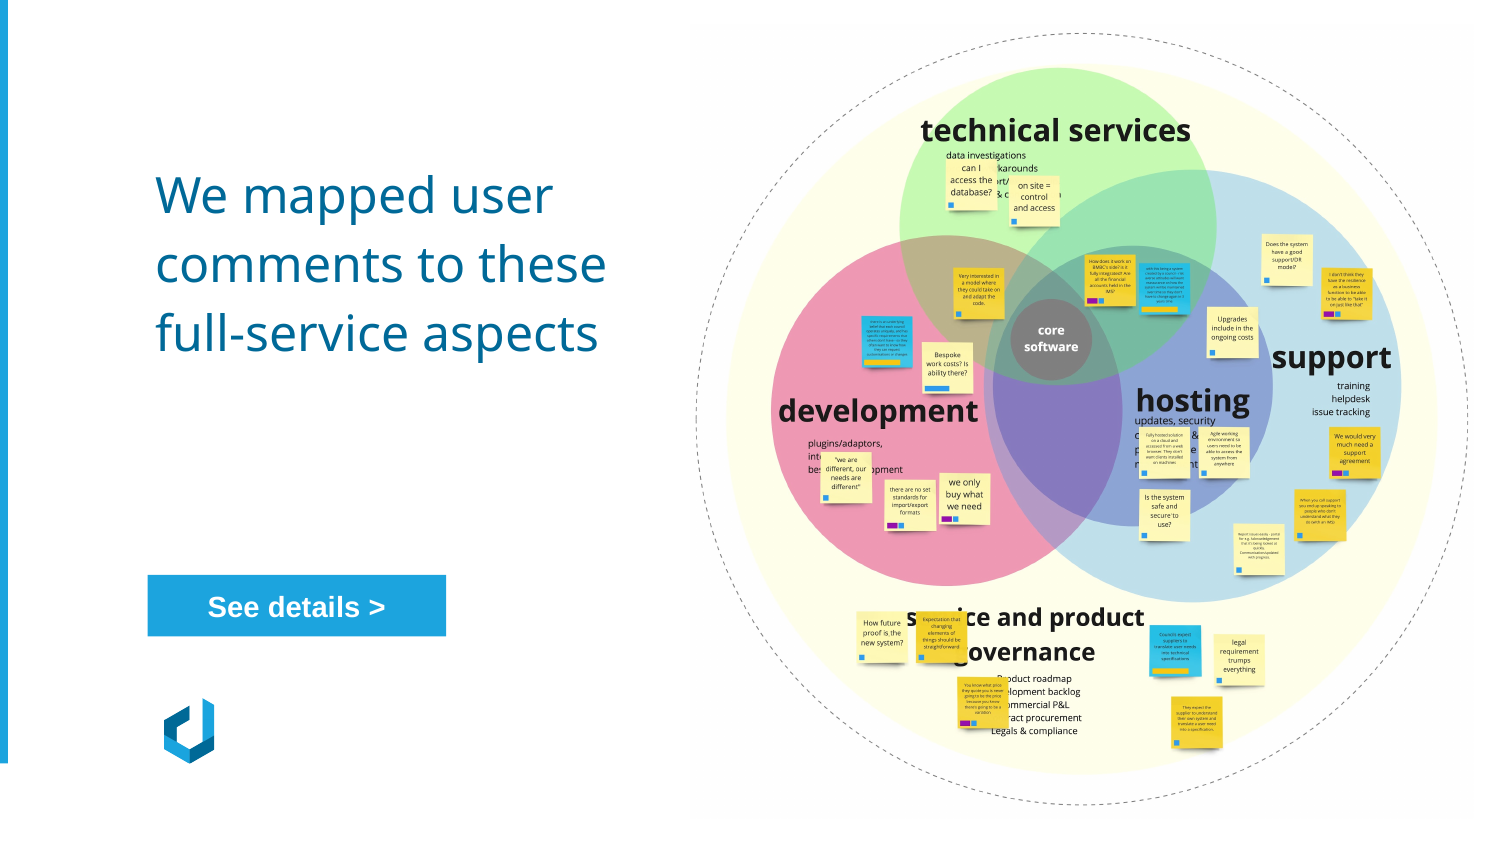

# We mapped user comments to these full-service aspects
See details >